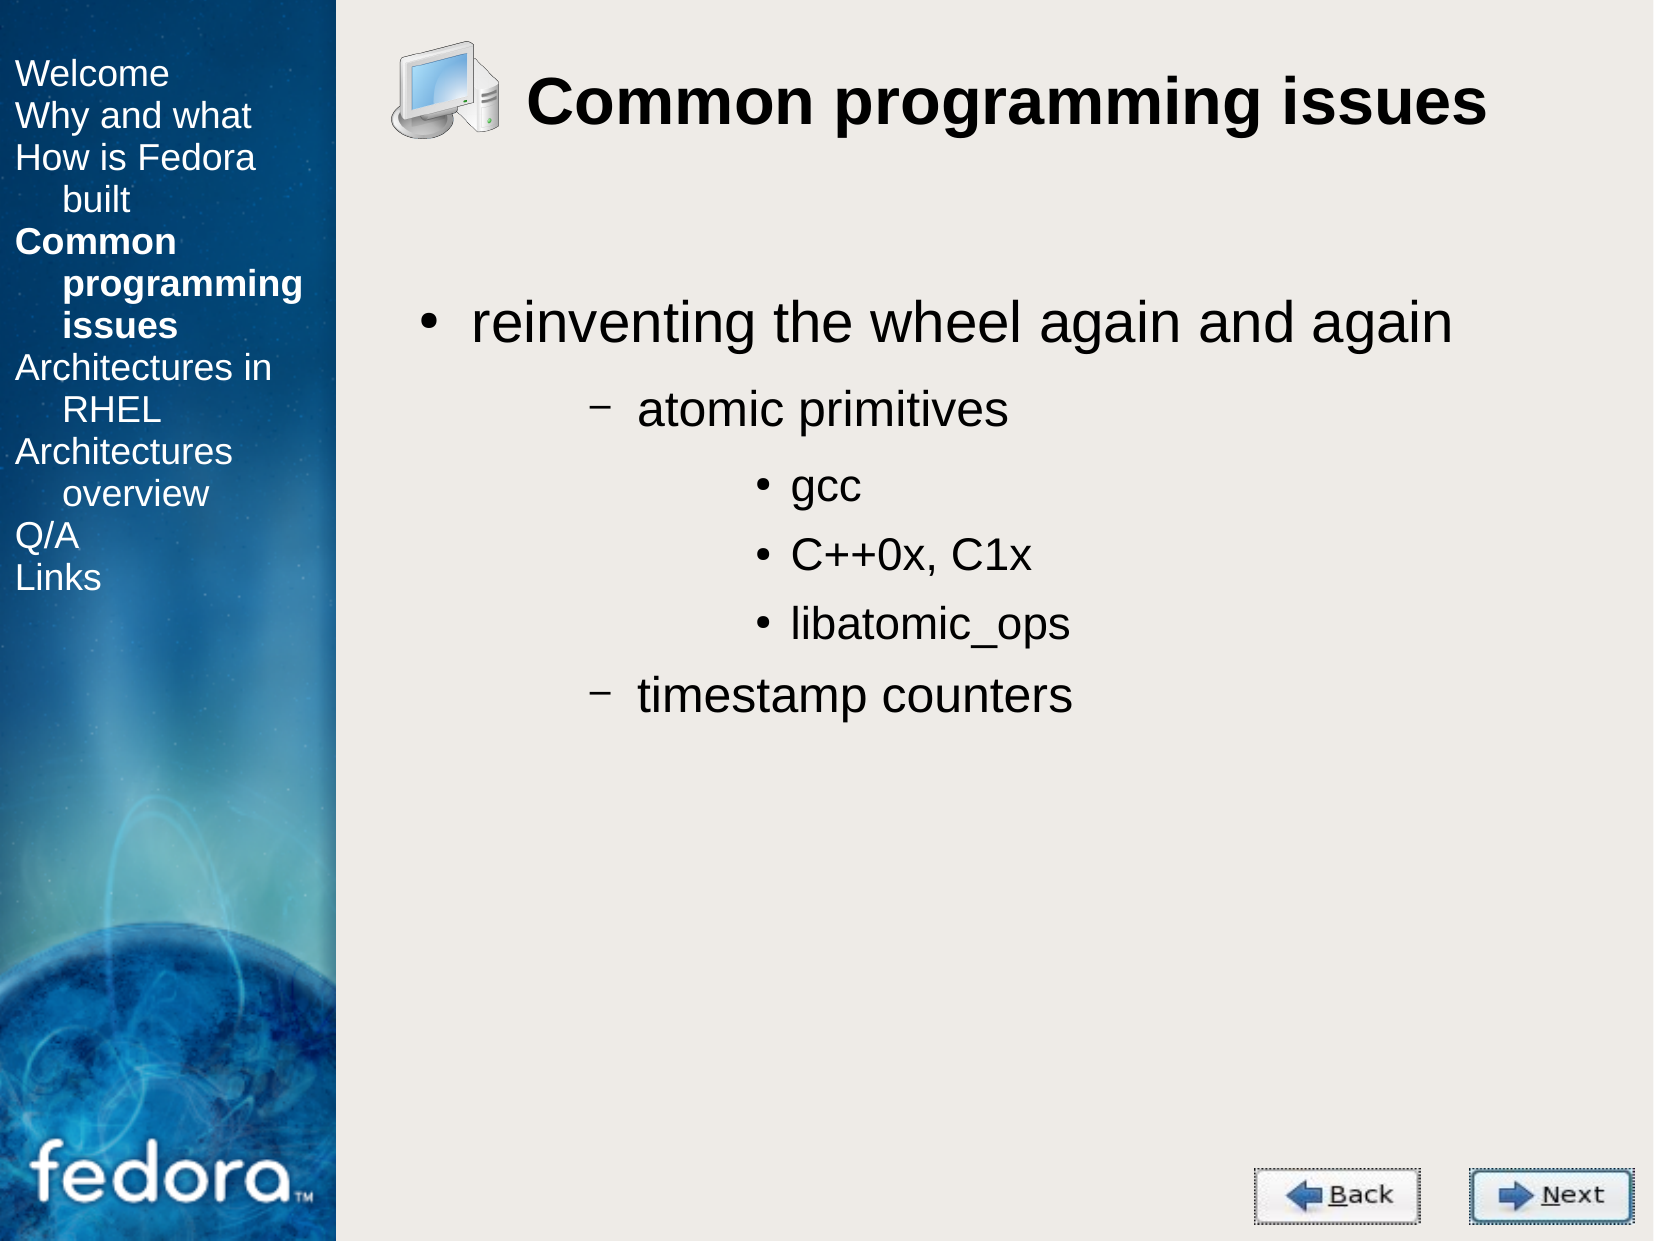

Welcome
Why and what
How is Fedora built
Common programming issues
Architectures in RHEL
Architectures overview
Q/A
Links
# Agenda
Common programming issues
reinventing the wheel again and again
atomic primitives
gcc
C++0x, C1x
libatomic_ops
timestamp counters